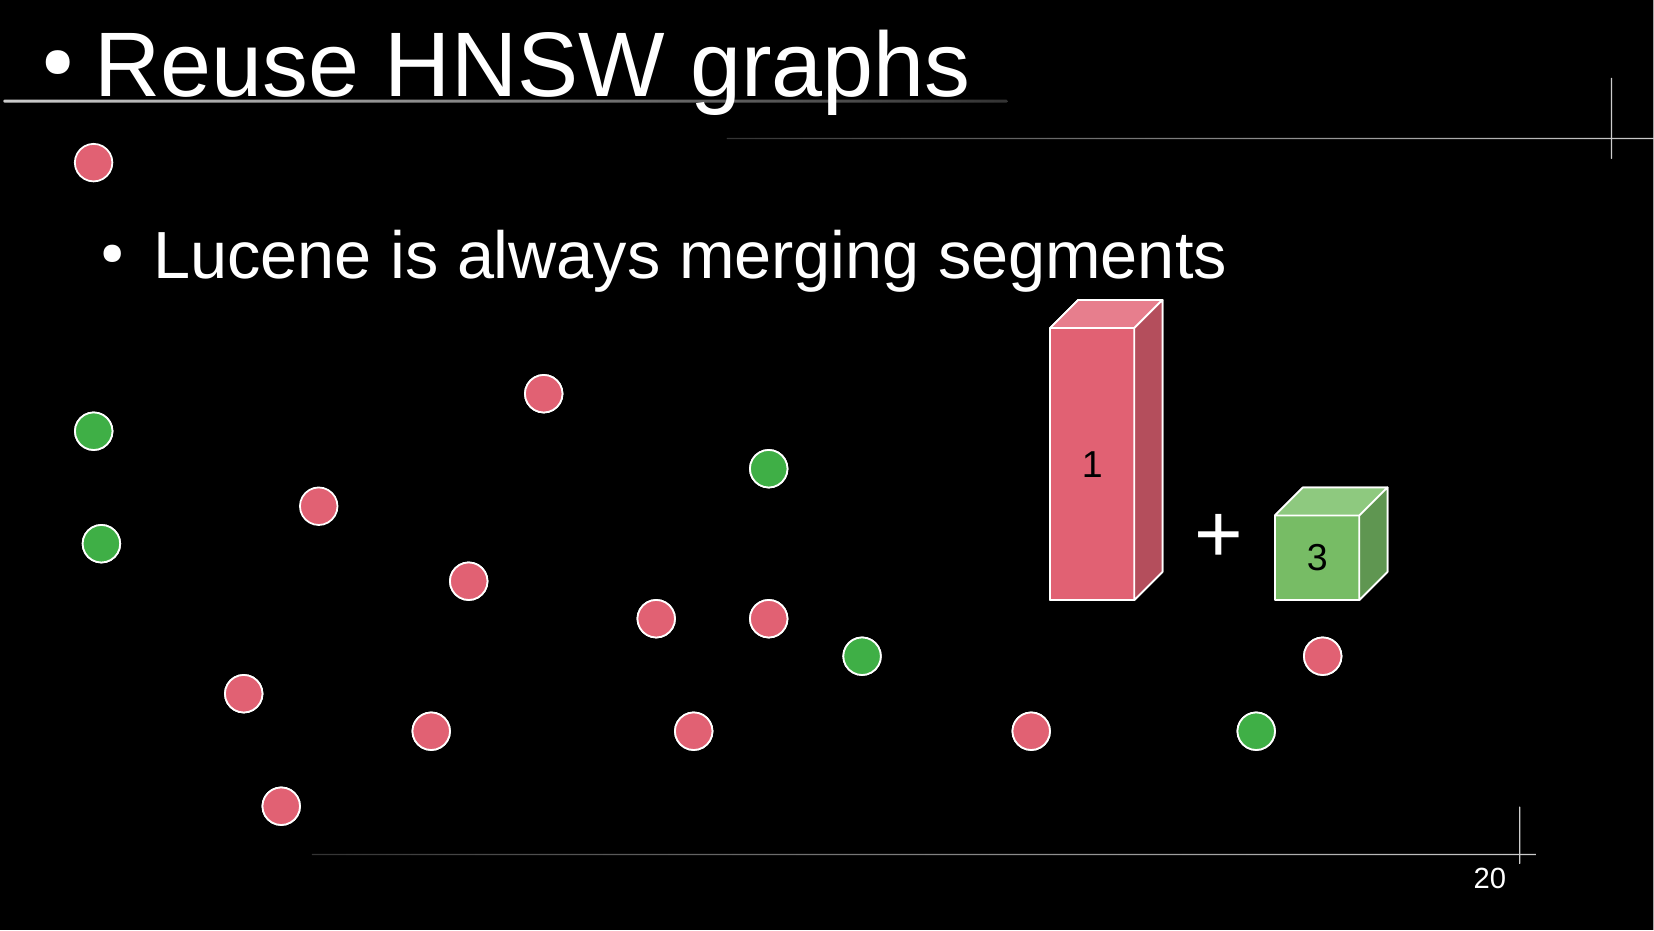

# Reuse HNSW graphs
Lucene is always merging segments
1
+
3
20